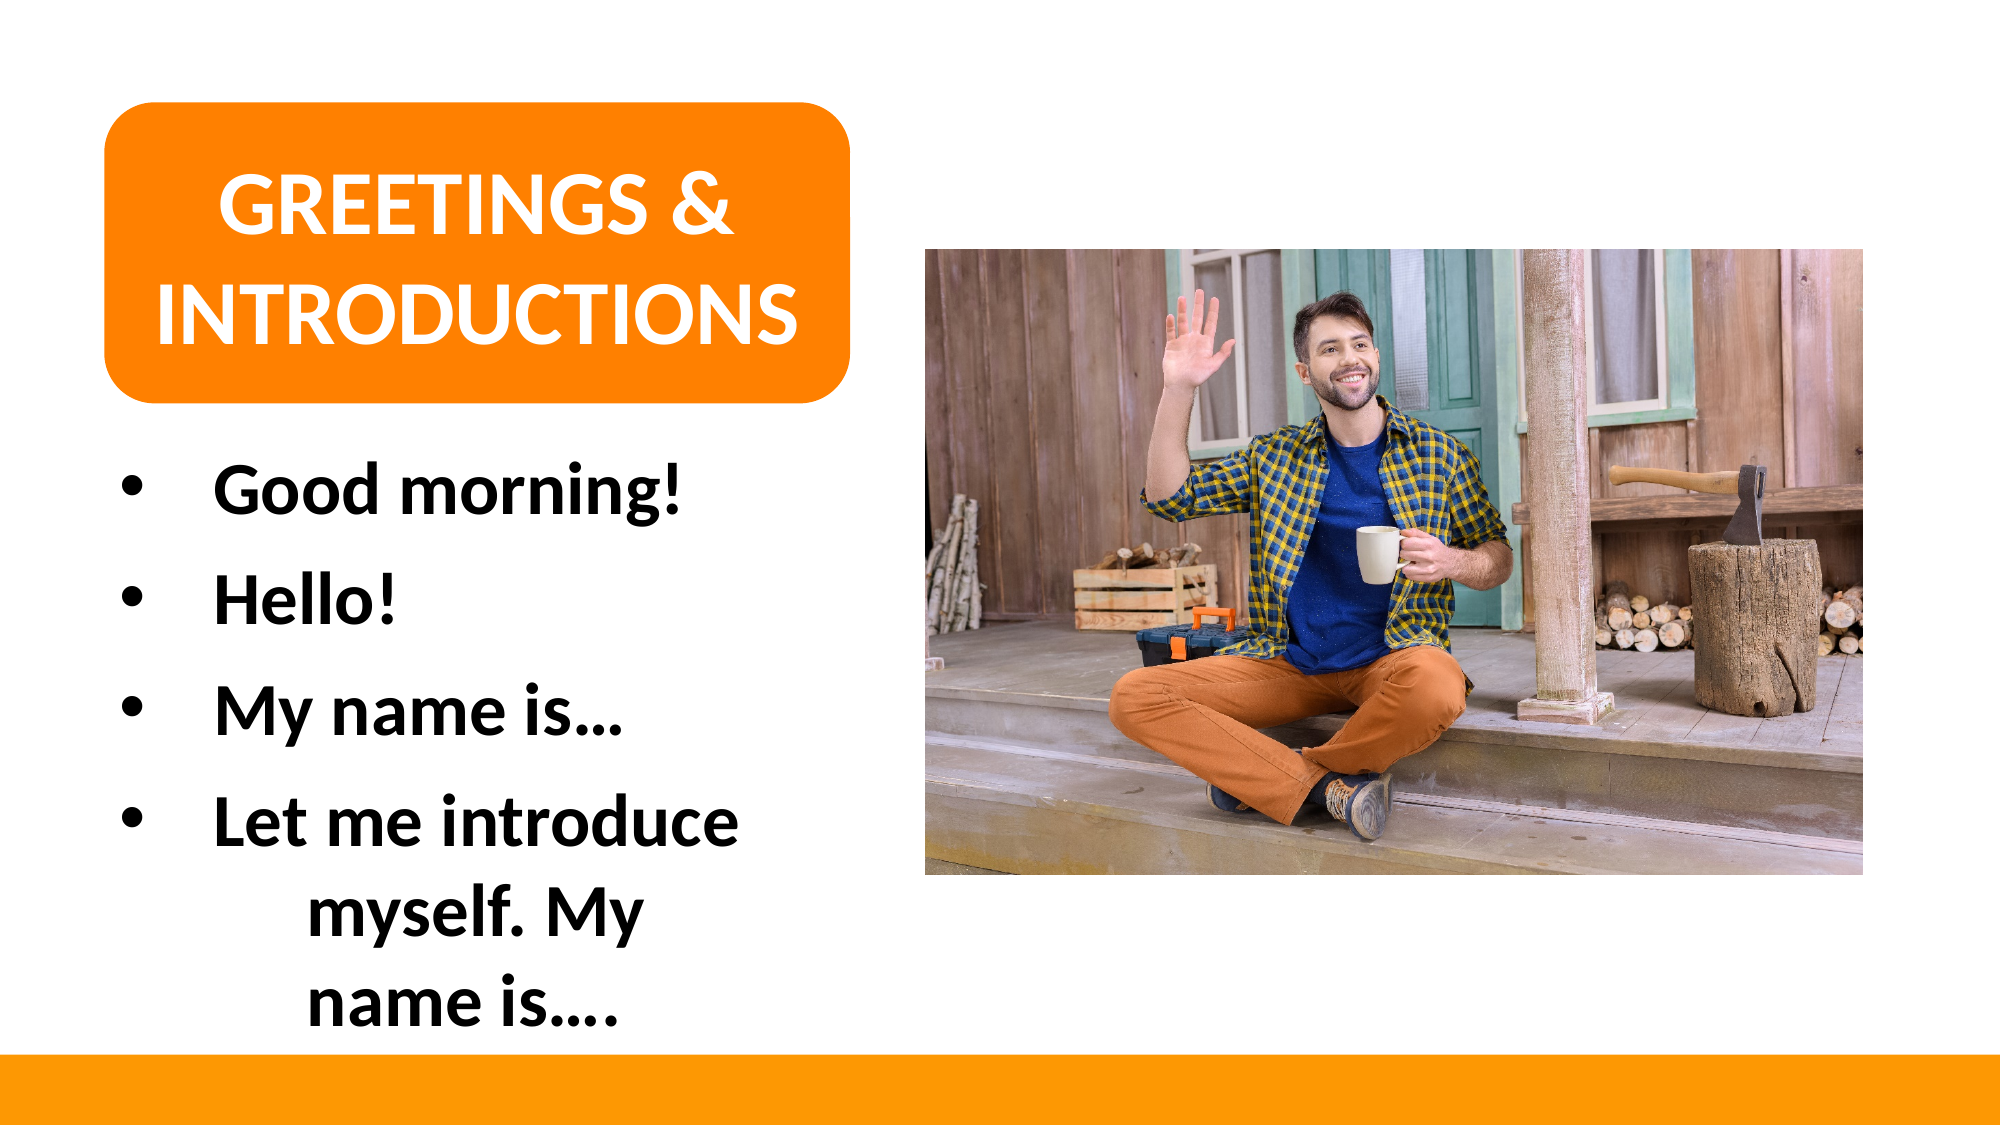

GREETINGS & INTRODUCTIONS
# Good morning!
Hello!
My name is…
Let me introduce myself. My name is….